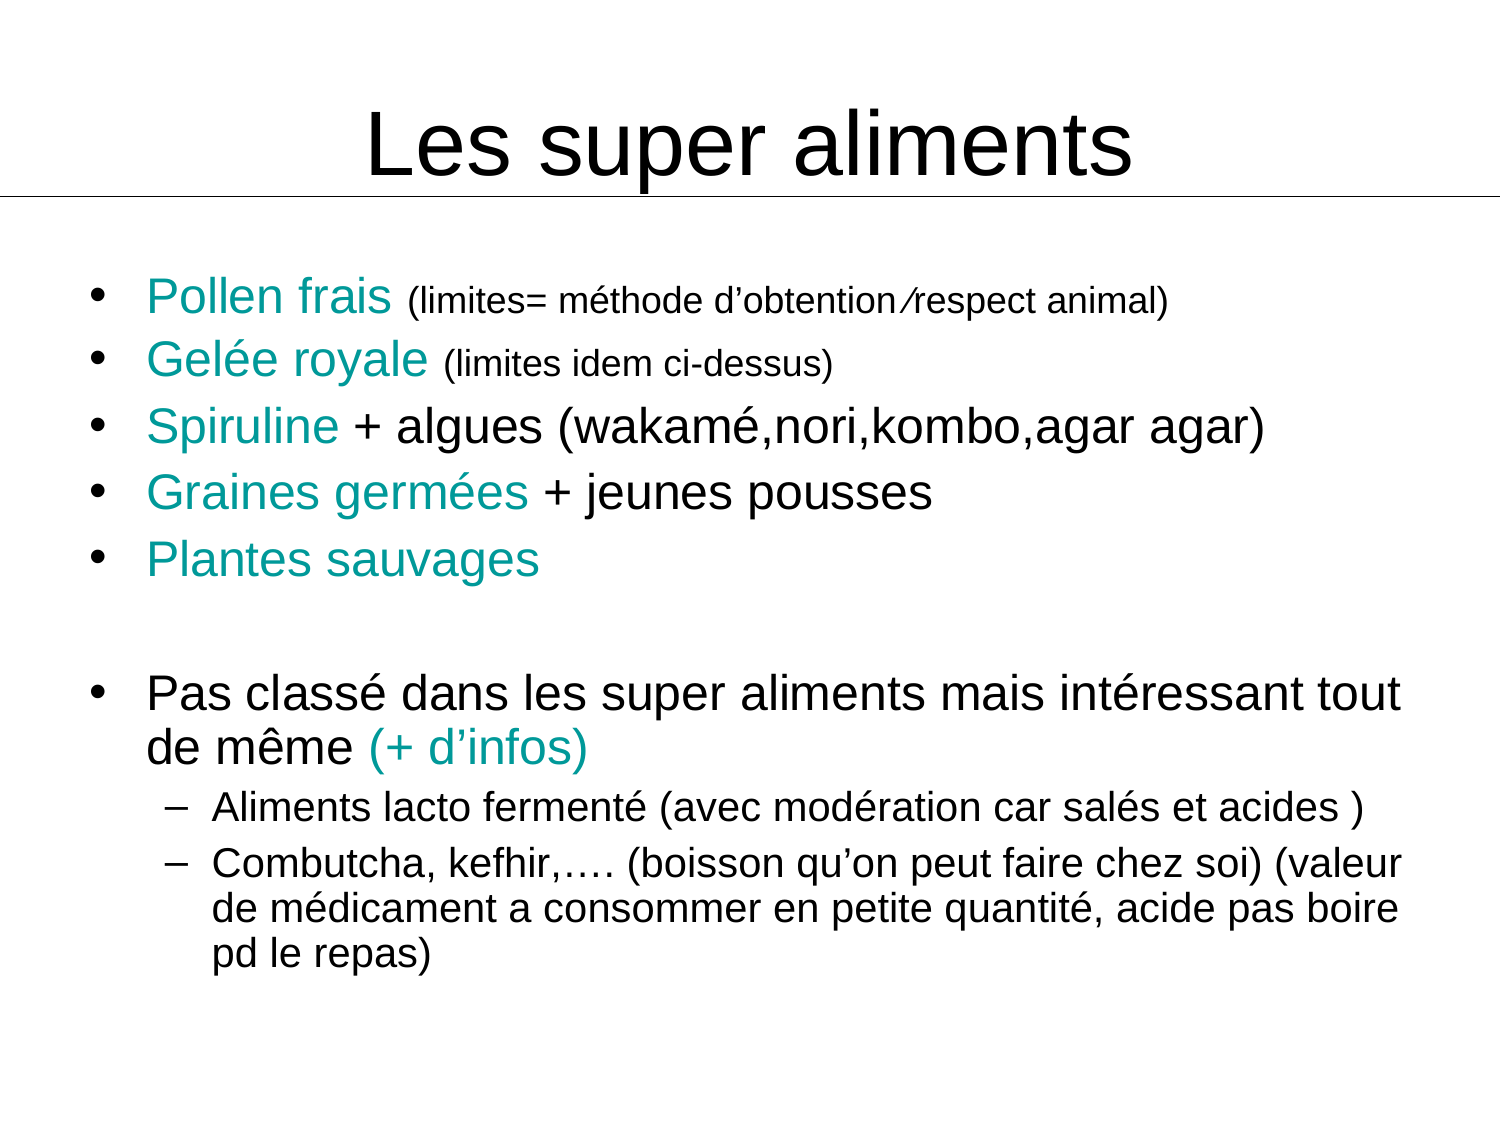

# Les super aliments
Pollen frais (limites= méthode d’obtention ∕respect animal)
Gelée royale (limites idem ci-dessus)
Spiruline + algues (wakamé,nori,kombo,agar agar)
Graines germées + jeunes pousses
Plantes sauvages
Pas classé dans les super aliments mais intéressant tout de même (+ d’infos)
Aliments lacto fermenté (avec modération car salés et acides )
Combutcha, kefhir,…. (boisson qu’on peut faire chez soi) (valeur de médicament a consommer en petite quantité, acide pas boire pd le repas)